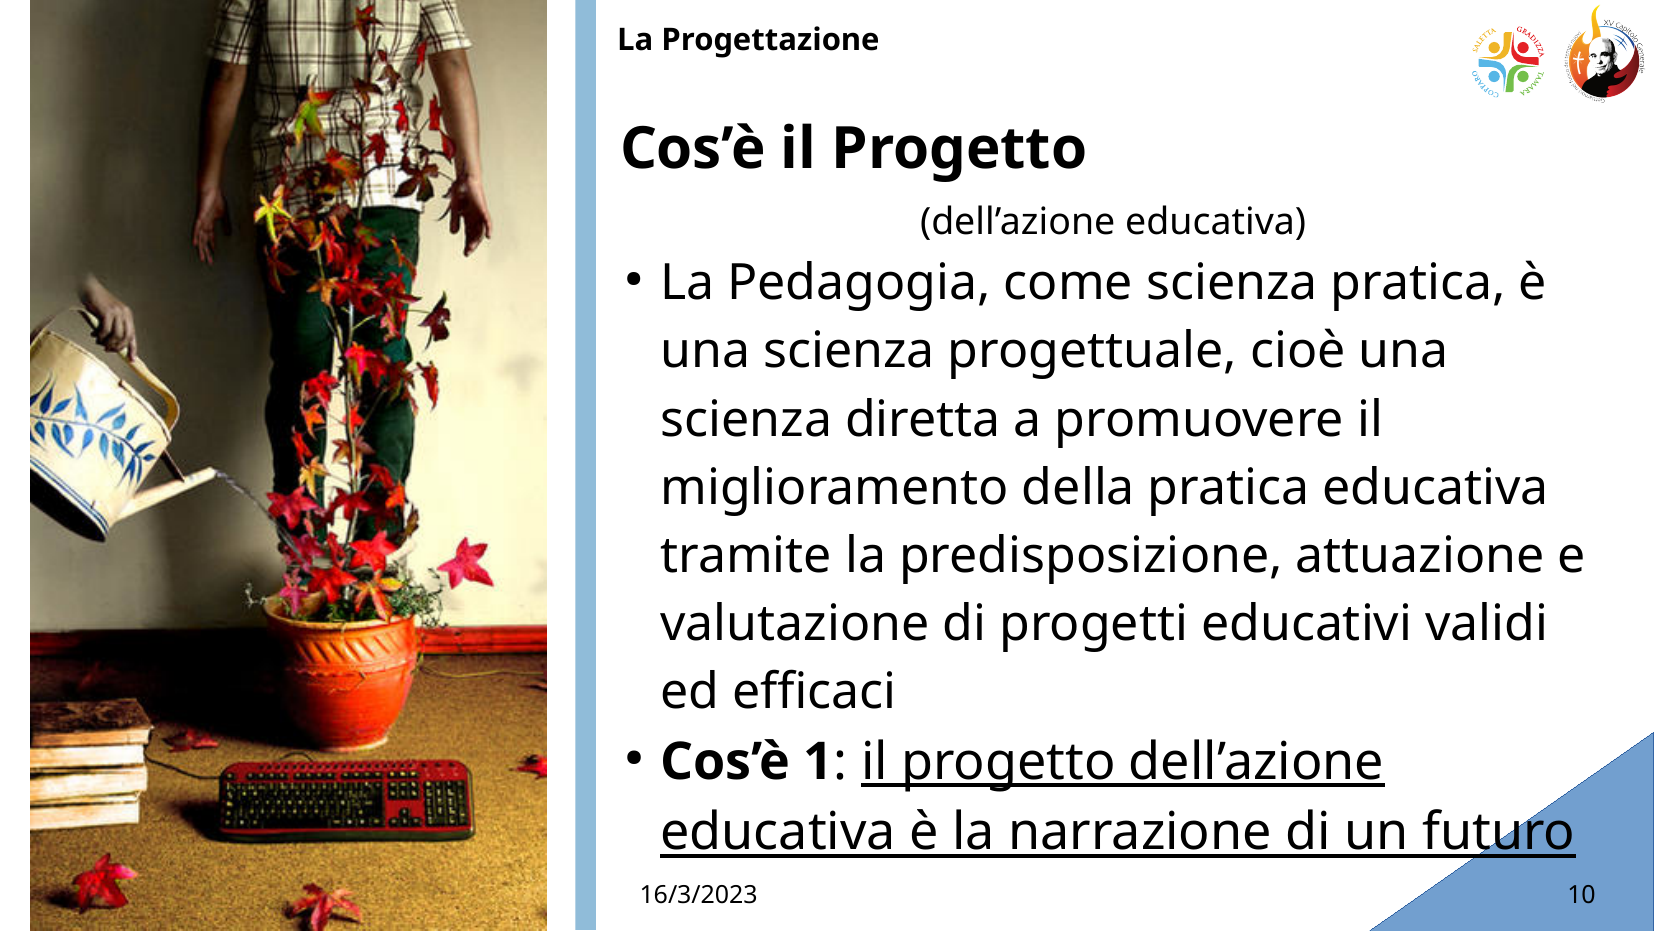

La Progettazione
Cos’è il Progetto
# (dell’azione educativa)
La Pedagogia, come scienza pratica, è una scienza progettuale, cioè una scienza diretta a promuovere il miglioramento della pratica educativa tramite la predisposizione, attuazione e valutazione di progetti educativi validi ed efficaci
Cos’è 1: il progetto dell’azione educativa è la narrazione di un futuro